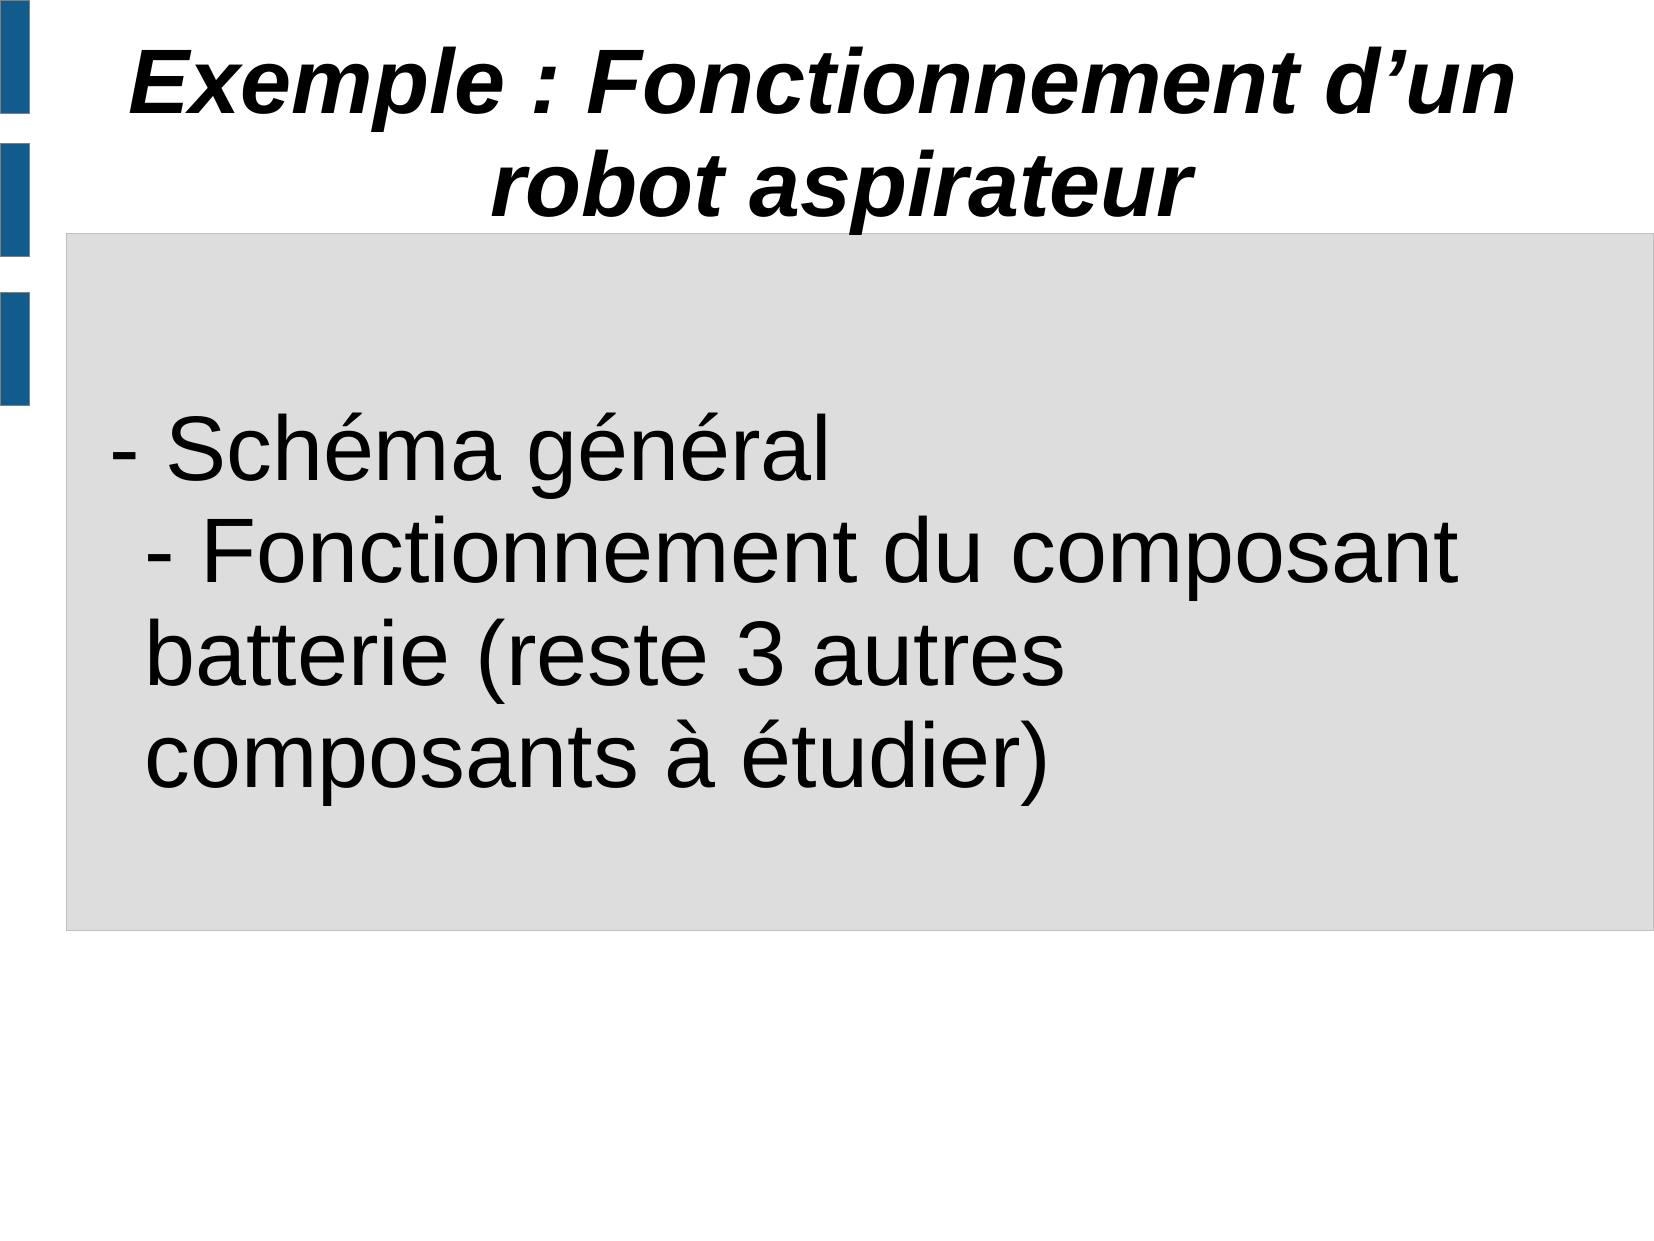

# Exemple : Fonctionnement d’un robot aspirateur
- Schéma général
- Fonctionnement du composant batterie (reste 3 autres composants à étudier)